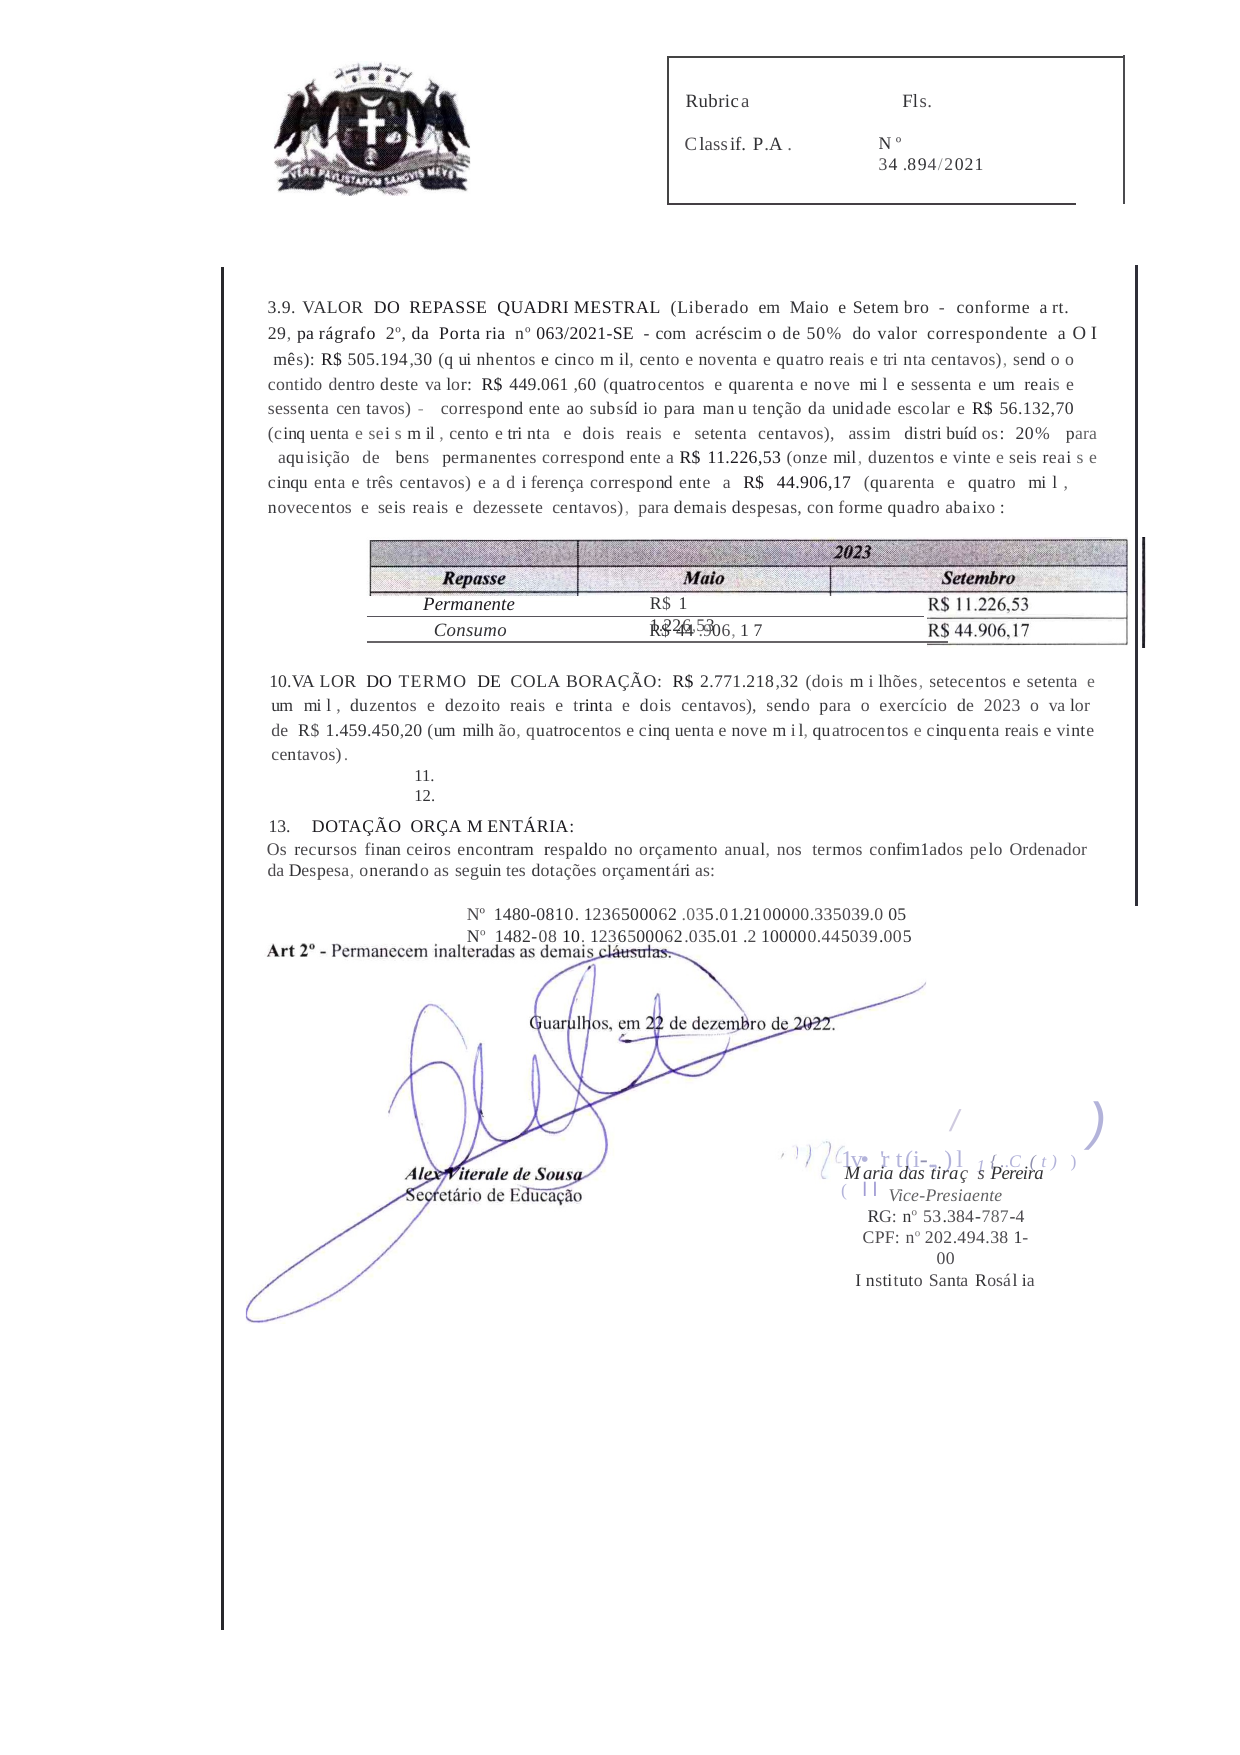

Rubrica
Fls.
Classif. P.A .
N º 34 .894/2021
3.9. VALOR DO REPASSE QUADRI MESTRAL (Liberado em Maio e Setem bro - conforme a rt. 29, pa rágrafo 2º, da Porta ria nº 063/2021-SE - com acréscim o de 50% do valor correspondente a O I mês): R$ 505.194,30 (q ui nhentos e cinco m il, cento e noventa e quatro reais e tri nta centavos), send o o contido dentro deste va lor: R$ 449.061 ,60 (quatrocentos e quarenta e nove mi l e sessenta e um reais e sessenta cen tavos) - correspond ente ao subsíd io para man u tenção da unidade escolar e R$ 56.132,70 (cinq uenta e sei s m il , cento e tri nta e dois reais e setenta centavos), assim distri buíd os: 20% para aquisição de bens permanentes correspond ente a R$ 11.226,53 (onze mil, duzentos e vinte e seis reai s e cinqu enta e três centavos) e a d i ferença correspond ente a R$ 44.906,17 (quarenta e quatro mi l , novecentos e seis reais e dezessete centavos), para demais despesas, con forme quadro abaixo :
Permanente
R$ 1 1.226,53
Consumo	R$ 44 .906, 1 7
VA LOR DO TERMO DE COLA BORAÇÃO: R$ 2.771.218,32 (dois m i lhões, setecentos e setenta e um mi l , duzentos e dezoito reais e trinta e dois centavos), sendo para o exercício de 2023 o va lor de R$ 1.459.450,20 (um milh ão, quatrocentos e cinq uenta e nove m i l, quatrocentos e cinquenta reais e vinte centavos).
DOTAÇÃO ORÇA M ENTÁRIA:
Os recursos finan ceiros encontram respaldo no orçamento anual, nos termos confim1ados pelo Ordenador da Despesa, onerando as seguin tes dotações orçamentári as:
Nº 1480-0810. 1236500062 .035.01.2100000.335039.0 05
Nº 1482-08 10. 1236500062.035.01 .2 100000.445039.005
)
/
1v• '.r t(i-.., )l	1 {..C (t ) )( ll
M aria das tiraç s Pereira
Vice-Presiaente
RG: nº 53.384-787-4 CPF: nº 202.494.38 1-00
I nstituto Santa Rosál ia